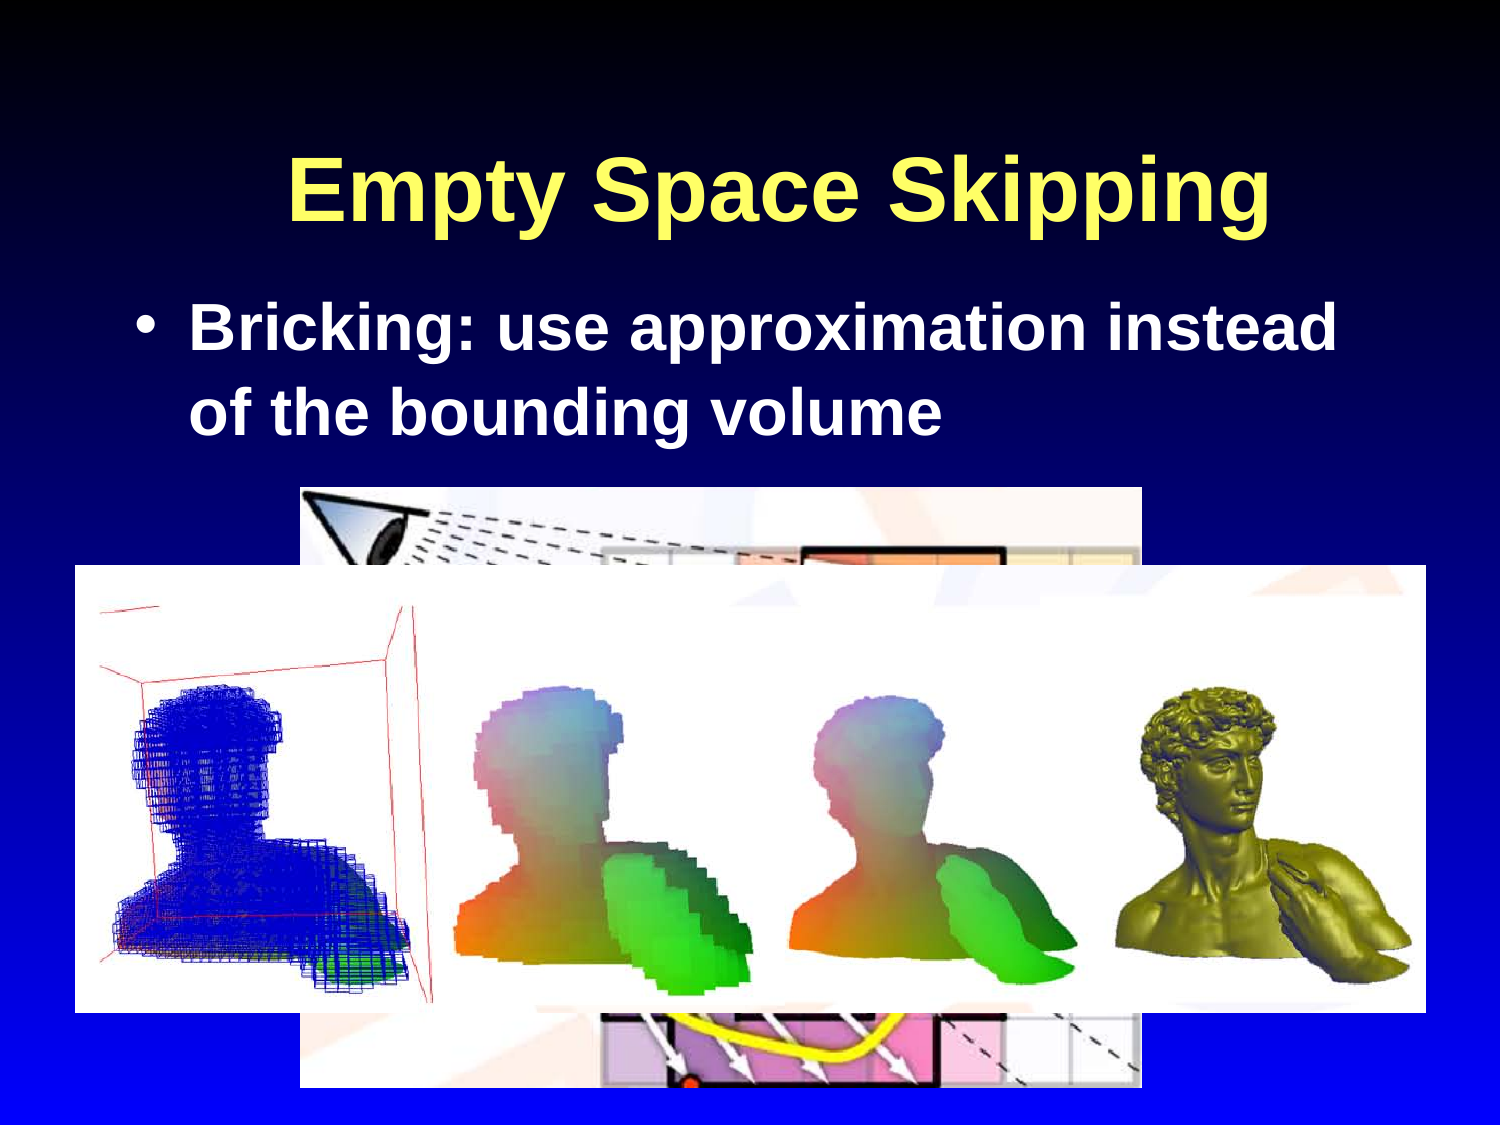

# Empty Space Skipping
Bricking: use approximation instead of the bounding volume